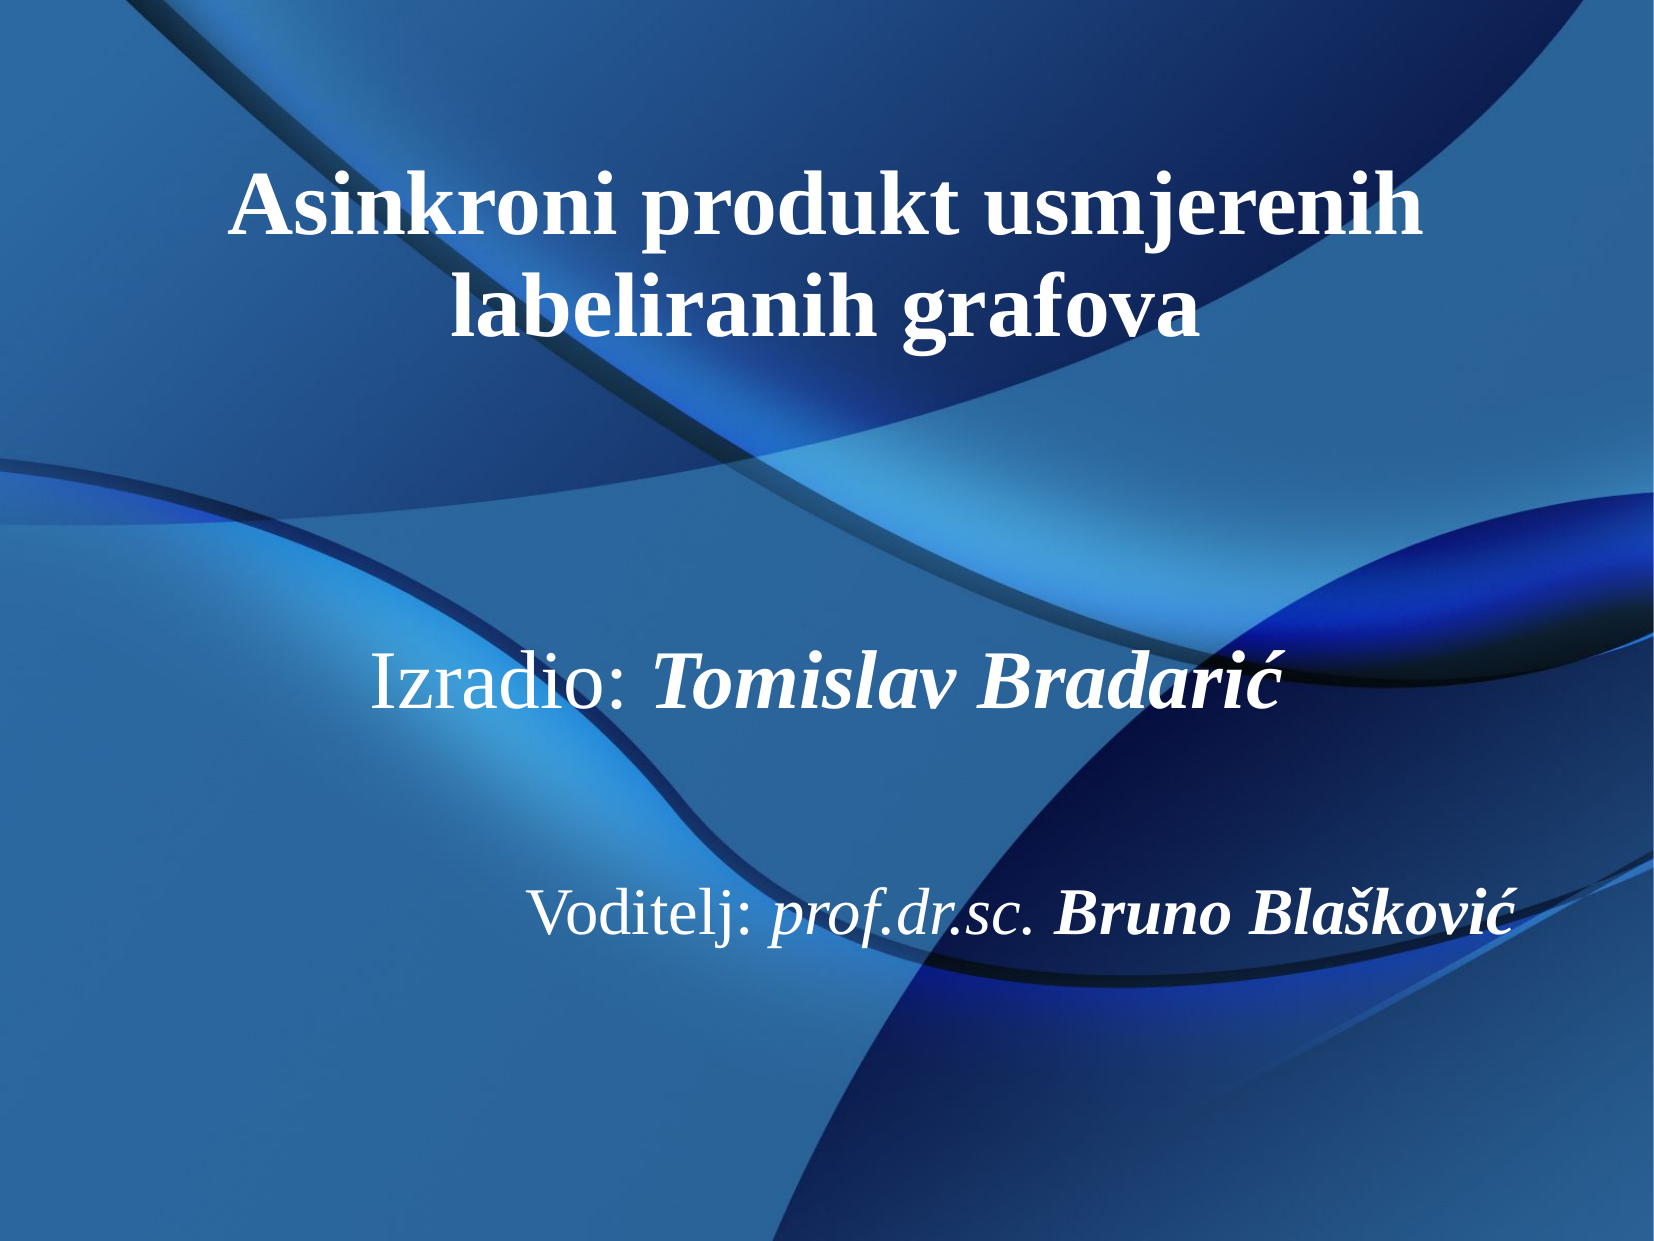

# Asinkroni produkt usmjerenih labeliranih grafova
Izradio: Tomislav Bradarić
						Voditelj: prof.dr.sc. Bruno Blašković